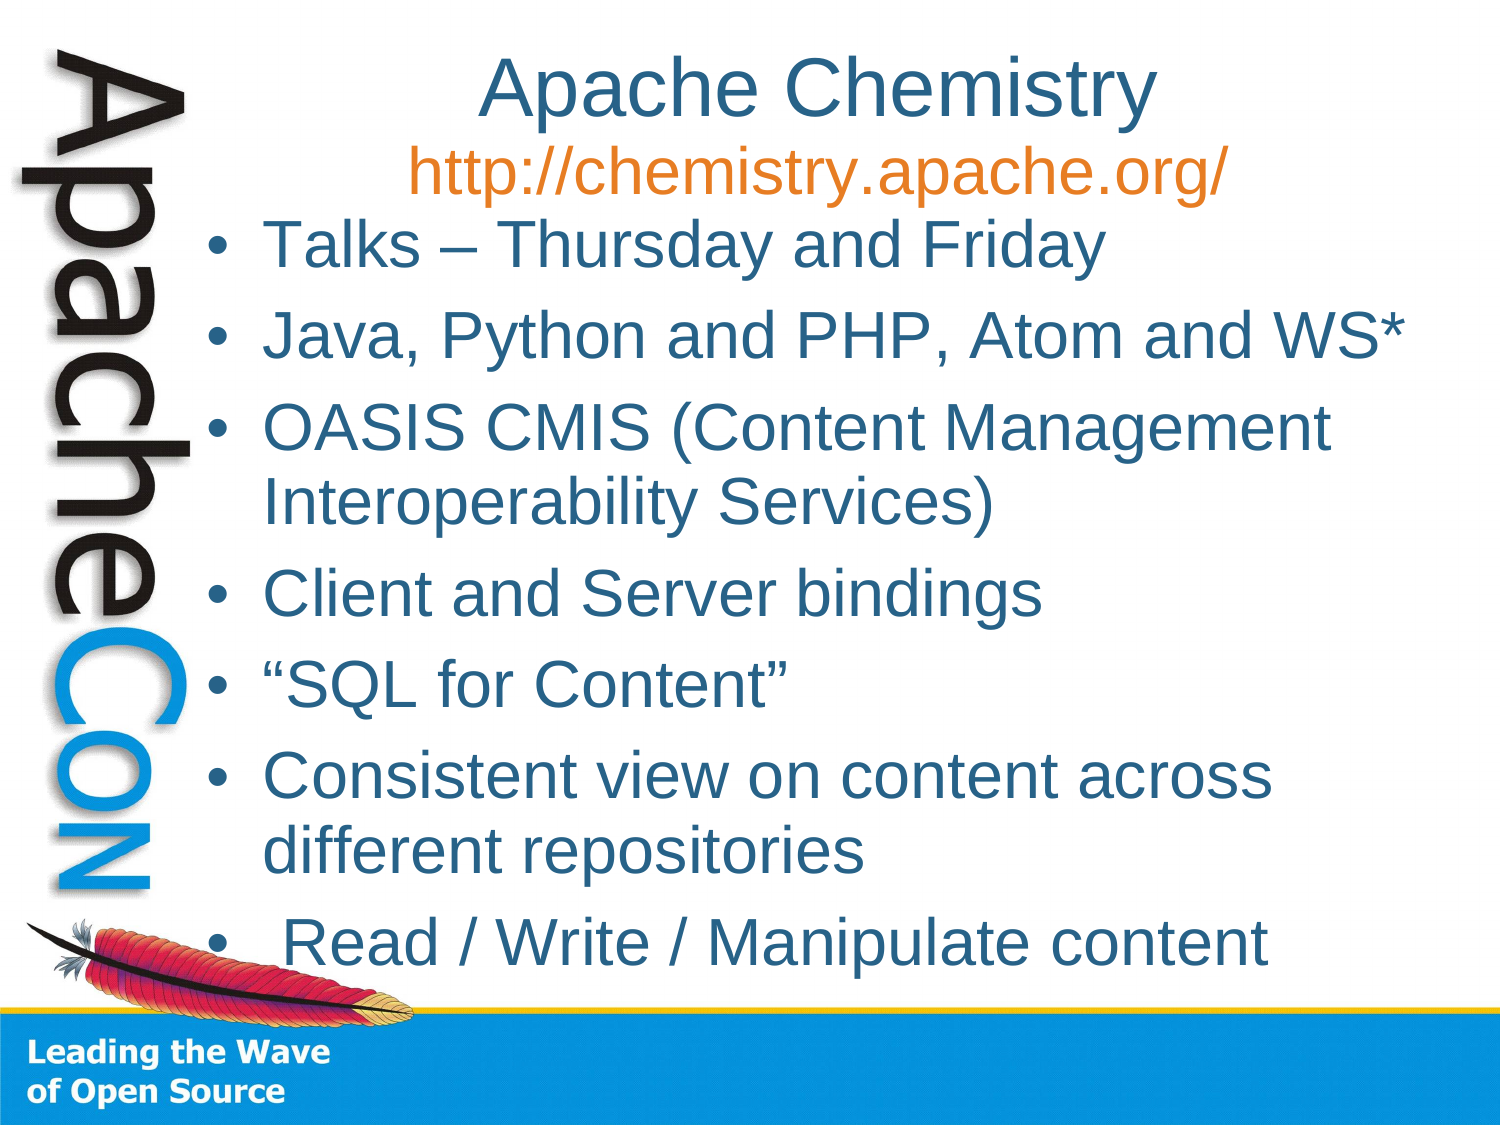

# Apache Chemistry http://chemistry.apache.org/
Talks – Thursday and Friday
Java, Python and PHP, Atom and WS*
OASIS CMIS (Content Management Interoperability Services)
Client and Server bindings
“SQL for Content”
Consistent view on content across different repositories
 Read / Write / Manipulate content